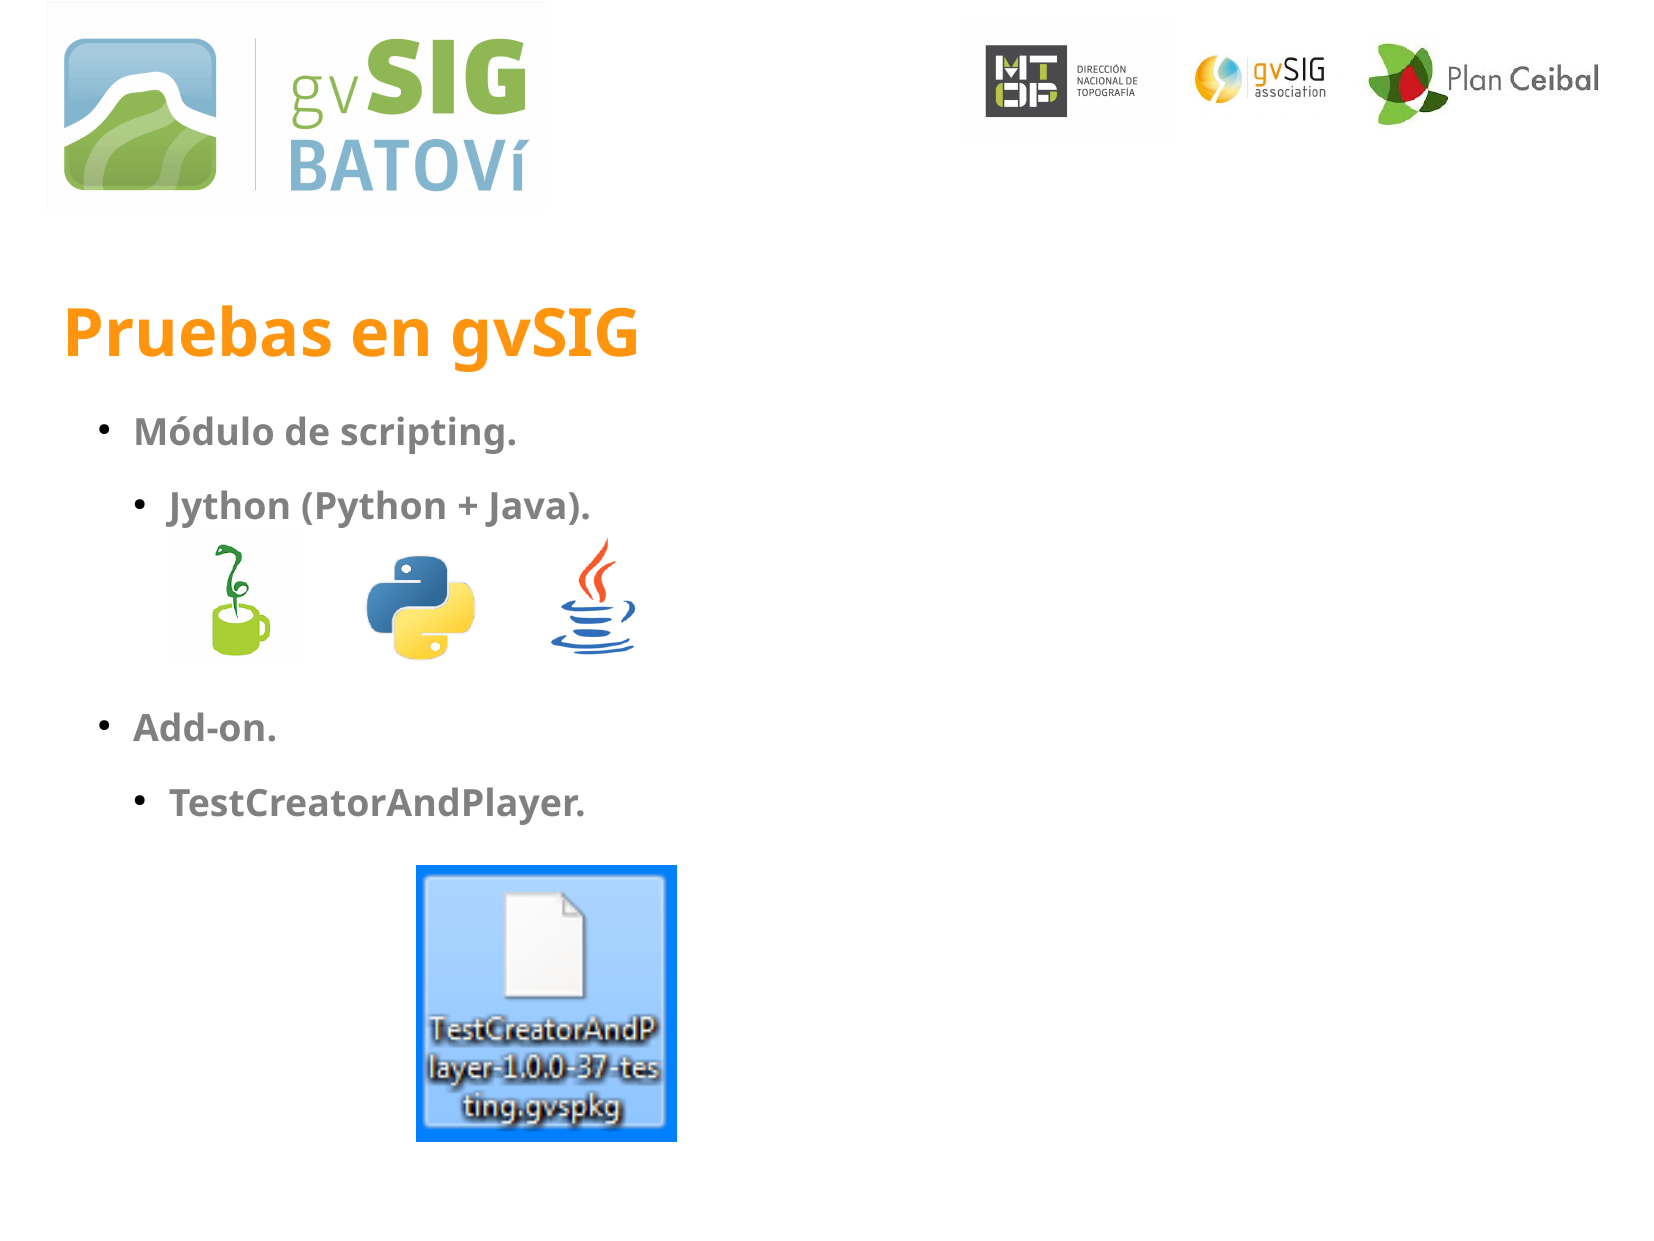

# Pruebas en gvSIG
Módulo de scripting.
Jython (Python + Java).
Add-on.
TestCreatorAndPlayer.